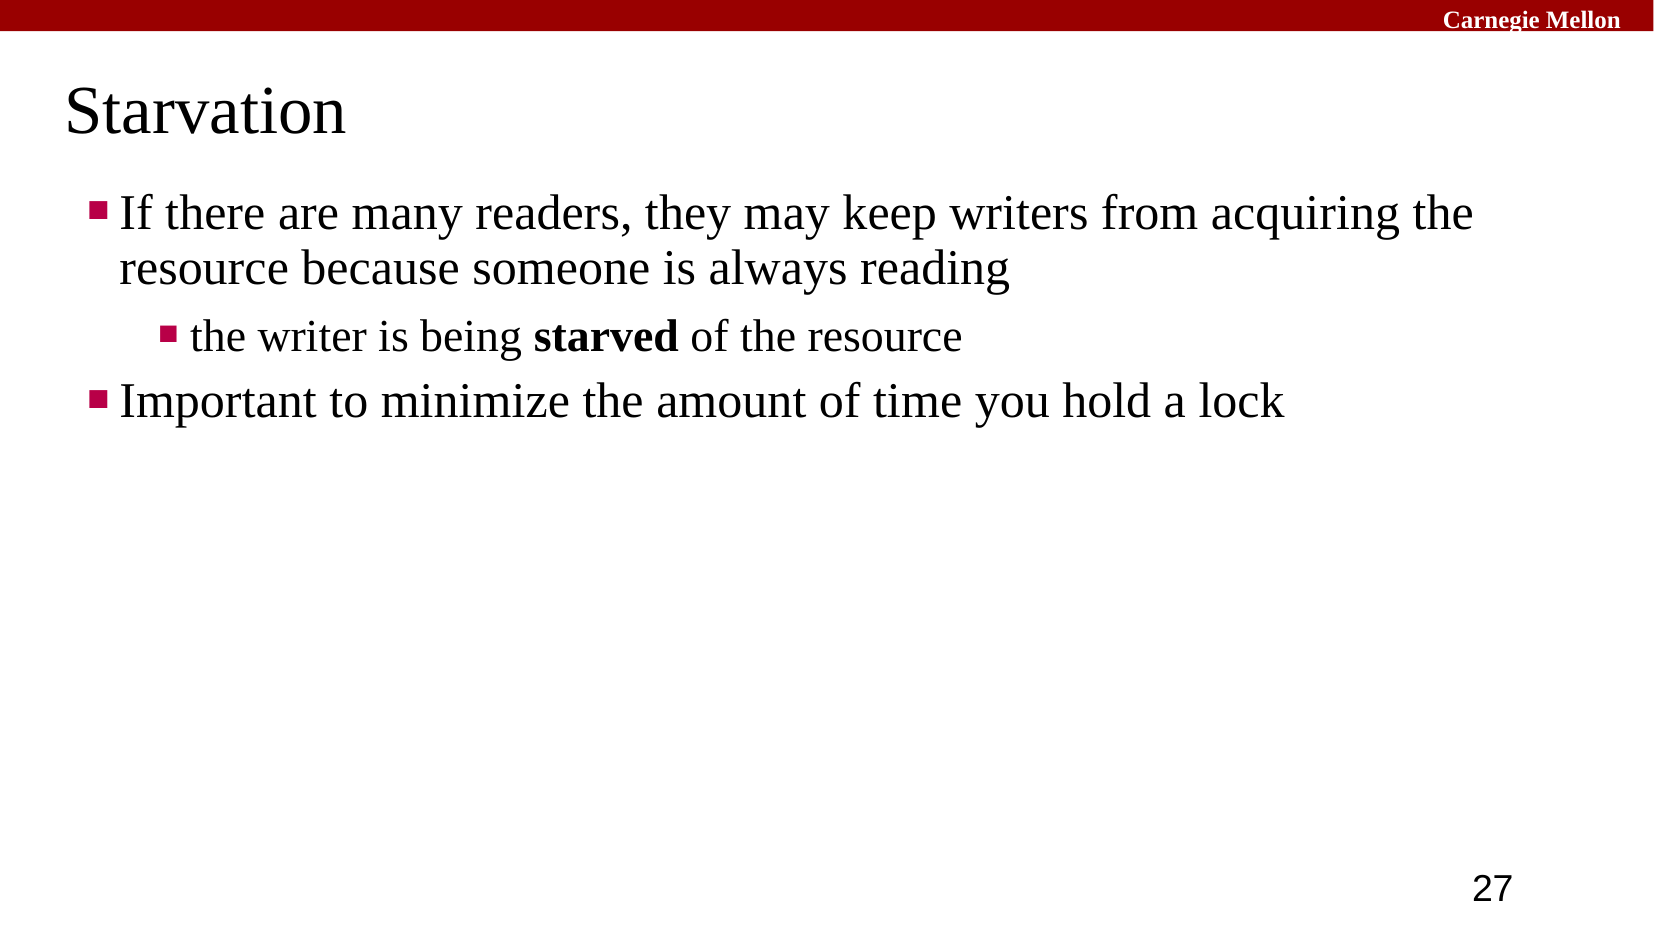

# Starvation
If there are many readers, they may keep writers from acquiring the resource because someone is always reading
the writer is being starved of the resource
Important to minimize the amount of time you hold a lock